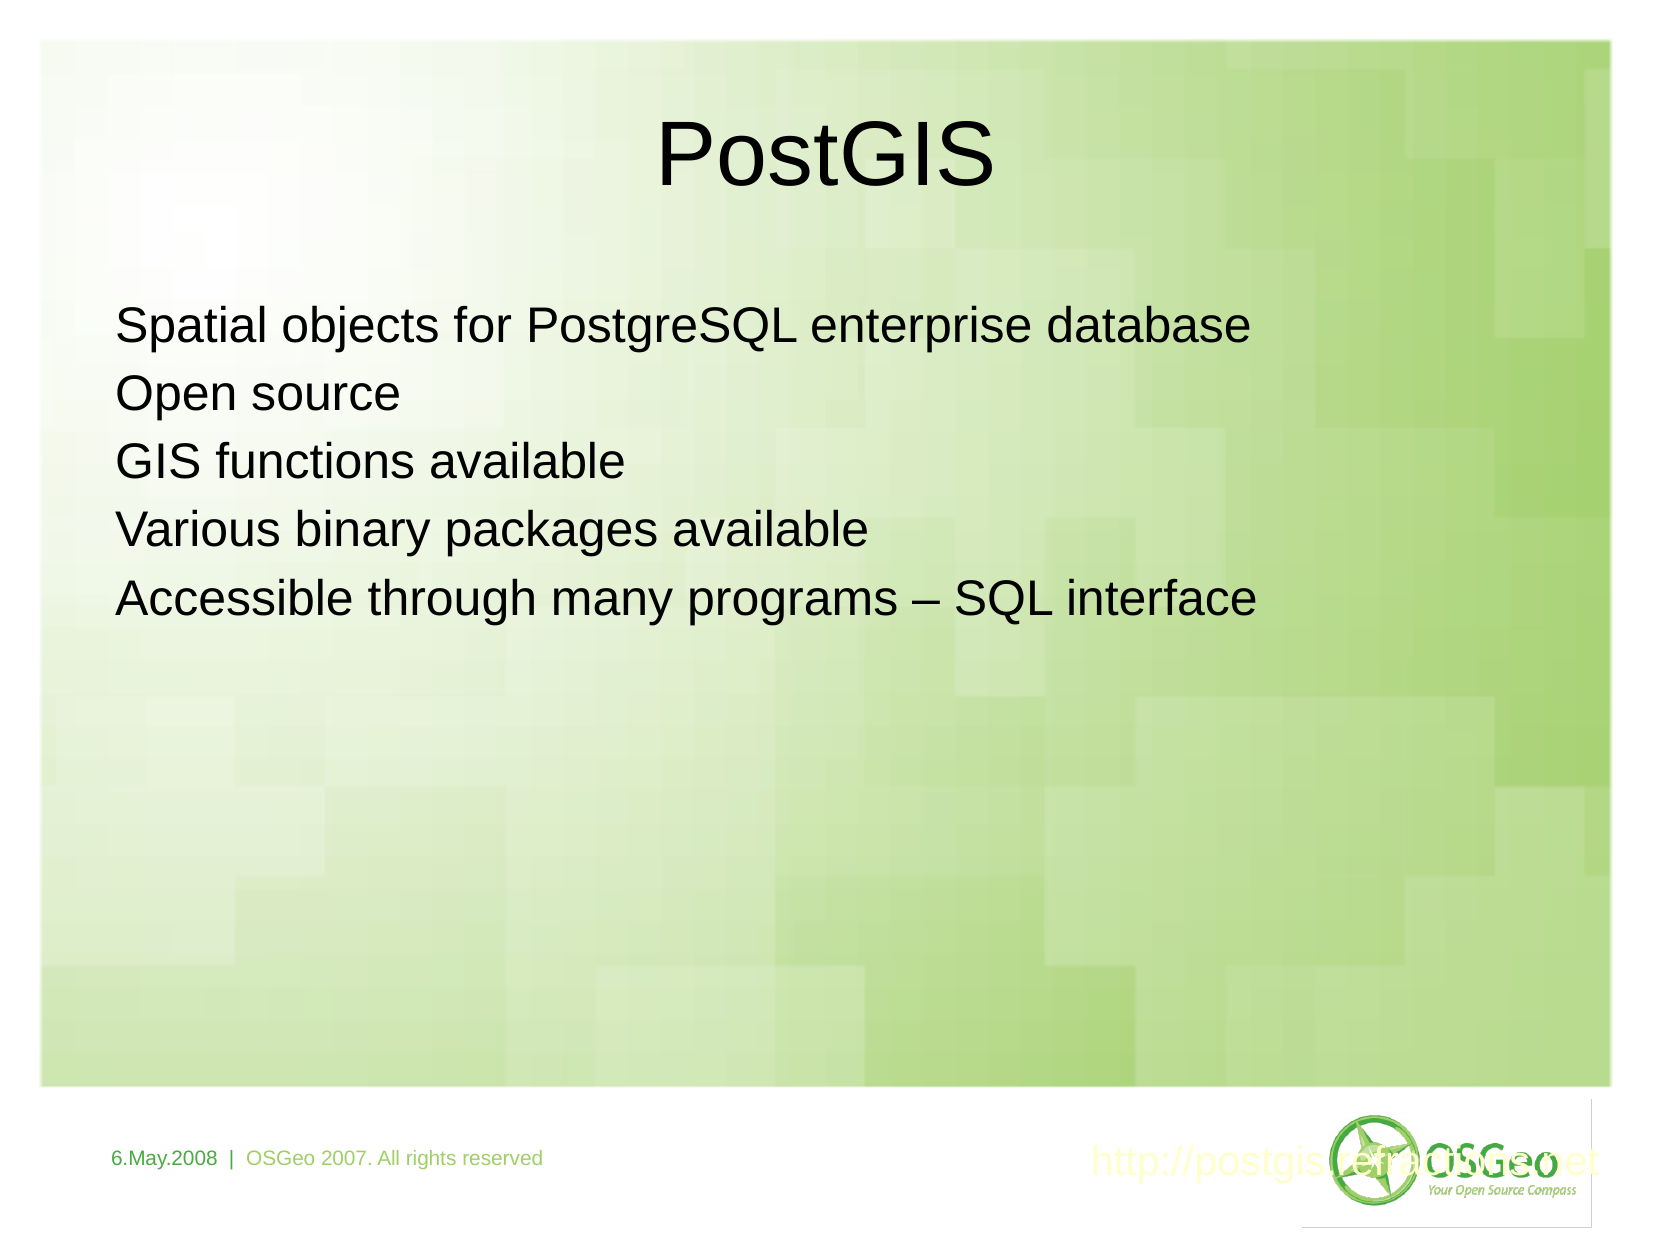

# PostGIS
Spatial objects for PostgreSQL enterprise database
Open source
GIS functions available
Various binary packages available
Accessible through many programs – SQL interface
http://postgis.refractions.net